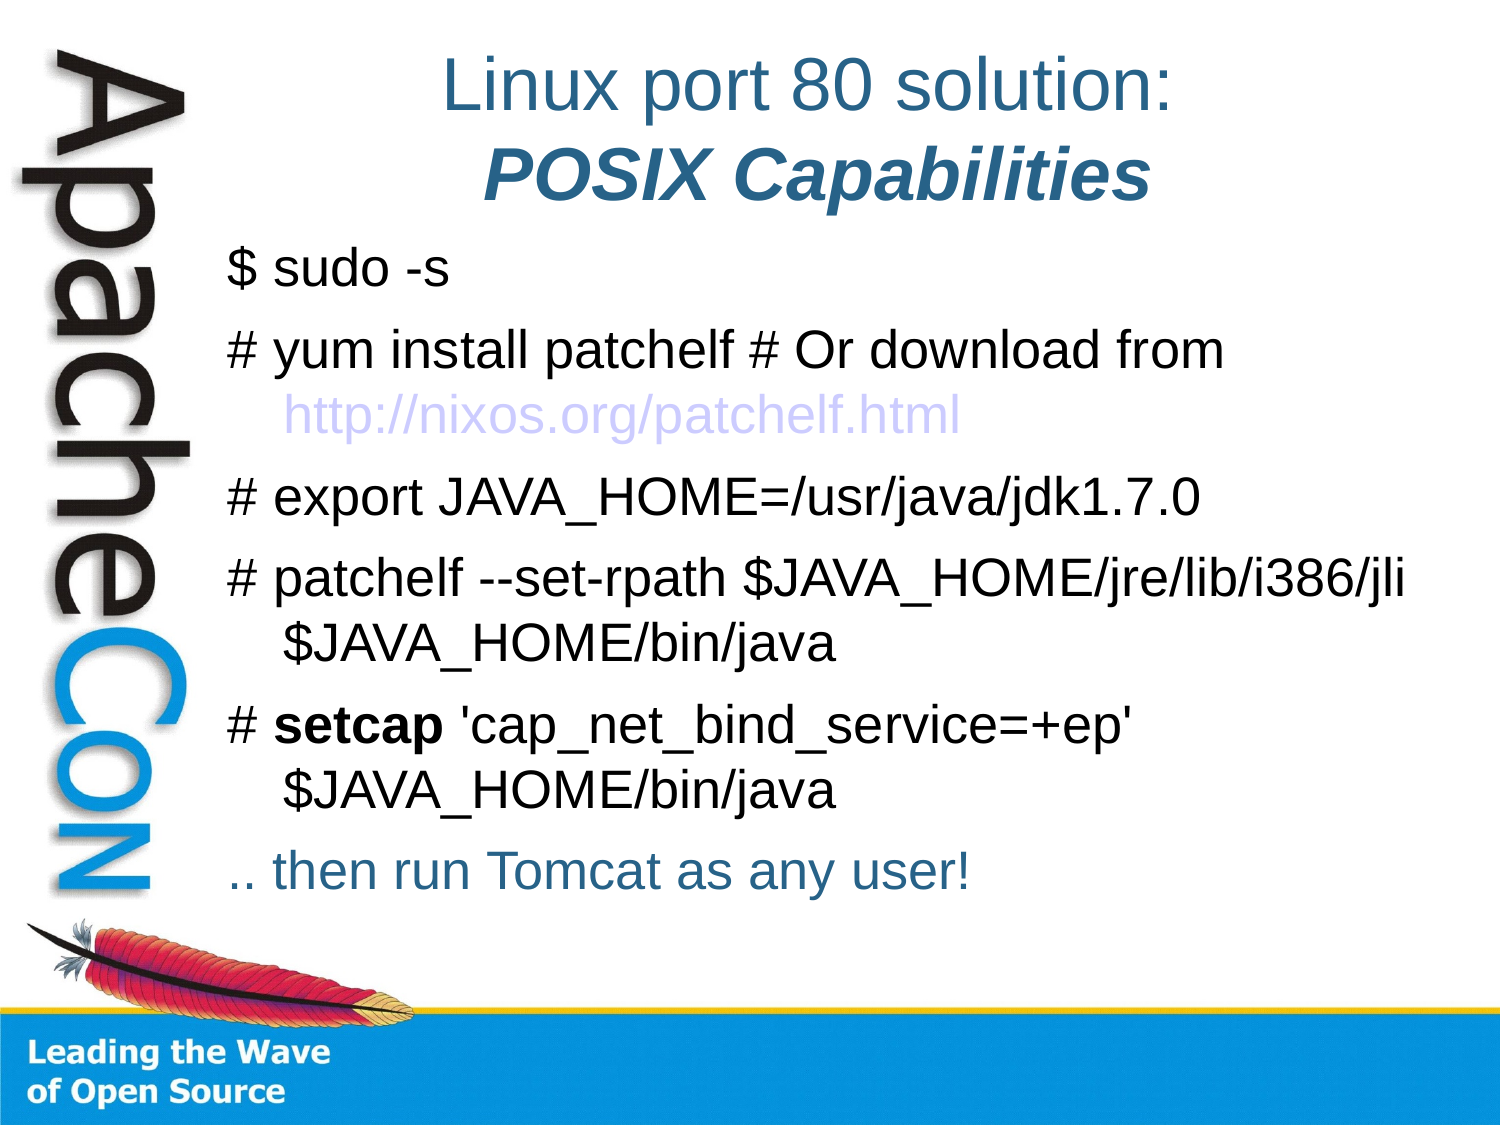

# Linux port 80 solution: POSIX Capabilities
$ sudo -s
# yum install patchelf # Or download from http://nixos.org/patchelf.html
# export JAVA_HOME=/usr/java/jdk1.7.0
# patchelf --set-rpath $JAVA_HOME/jre/lib/i386/jli $JAVA_HOME/bin/java
# setcap 'cap_net_bind_service=+ep' $JAVA_HOME/bin/java
.. then run Tomcat as any user!